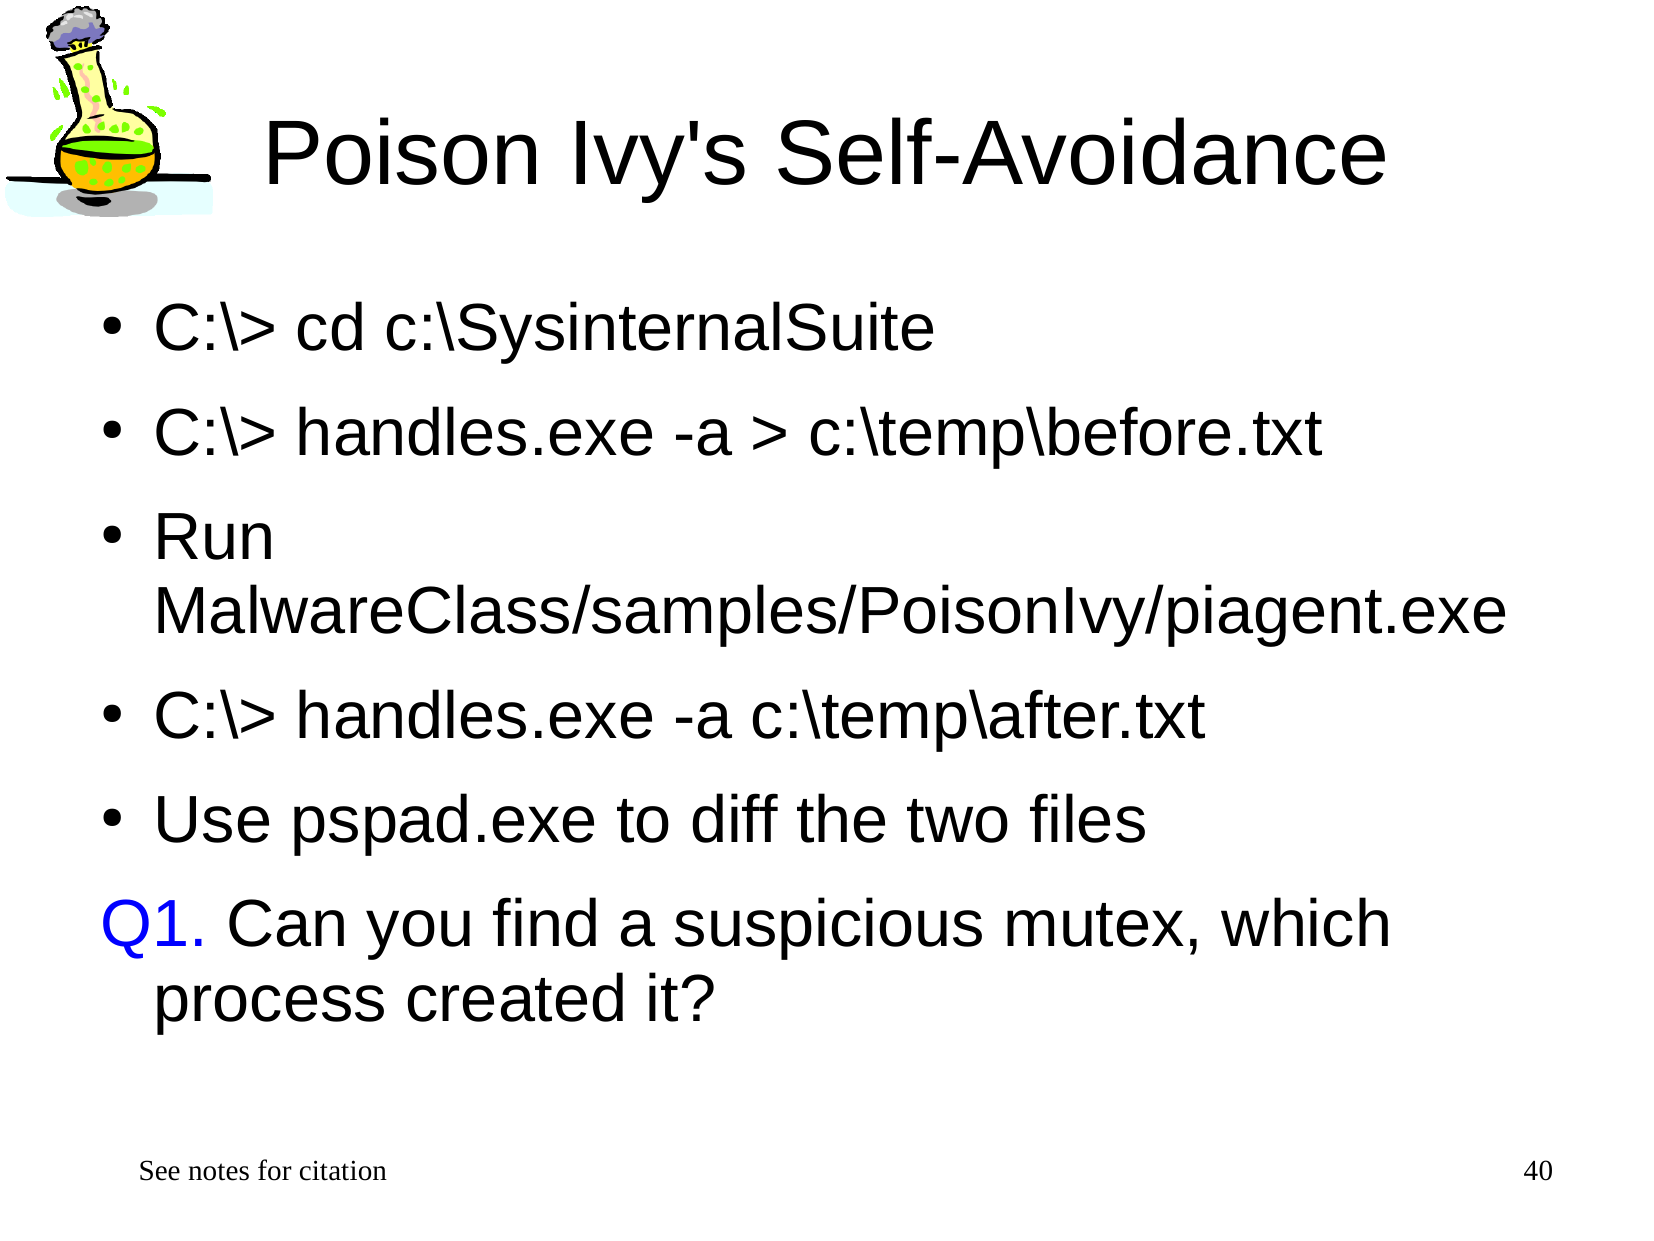

# Poison Ivy's Self-Avoidance
C:\> cd c:\SysinternalSuite
C:\> handles.exe -a > c:\temp\before.txt
Run MalwareClass/samples/PoisonIvy/piagent.exe
C:\> handles.exe -a c:\temp\after.txt
Use pspad.exe to diff the two files
 Can you find a suspicious mutex, which process created it?
See notes for citation
40